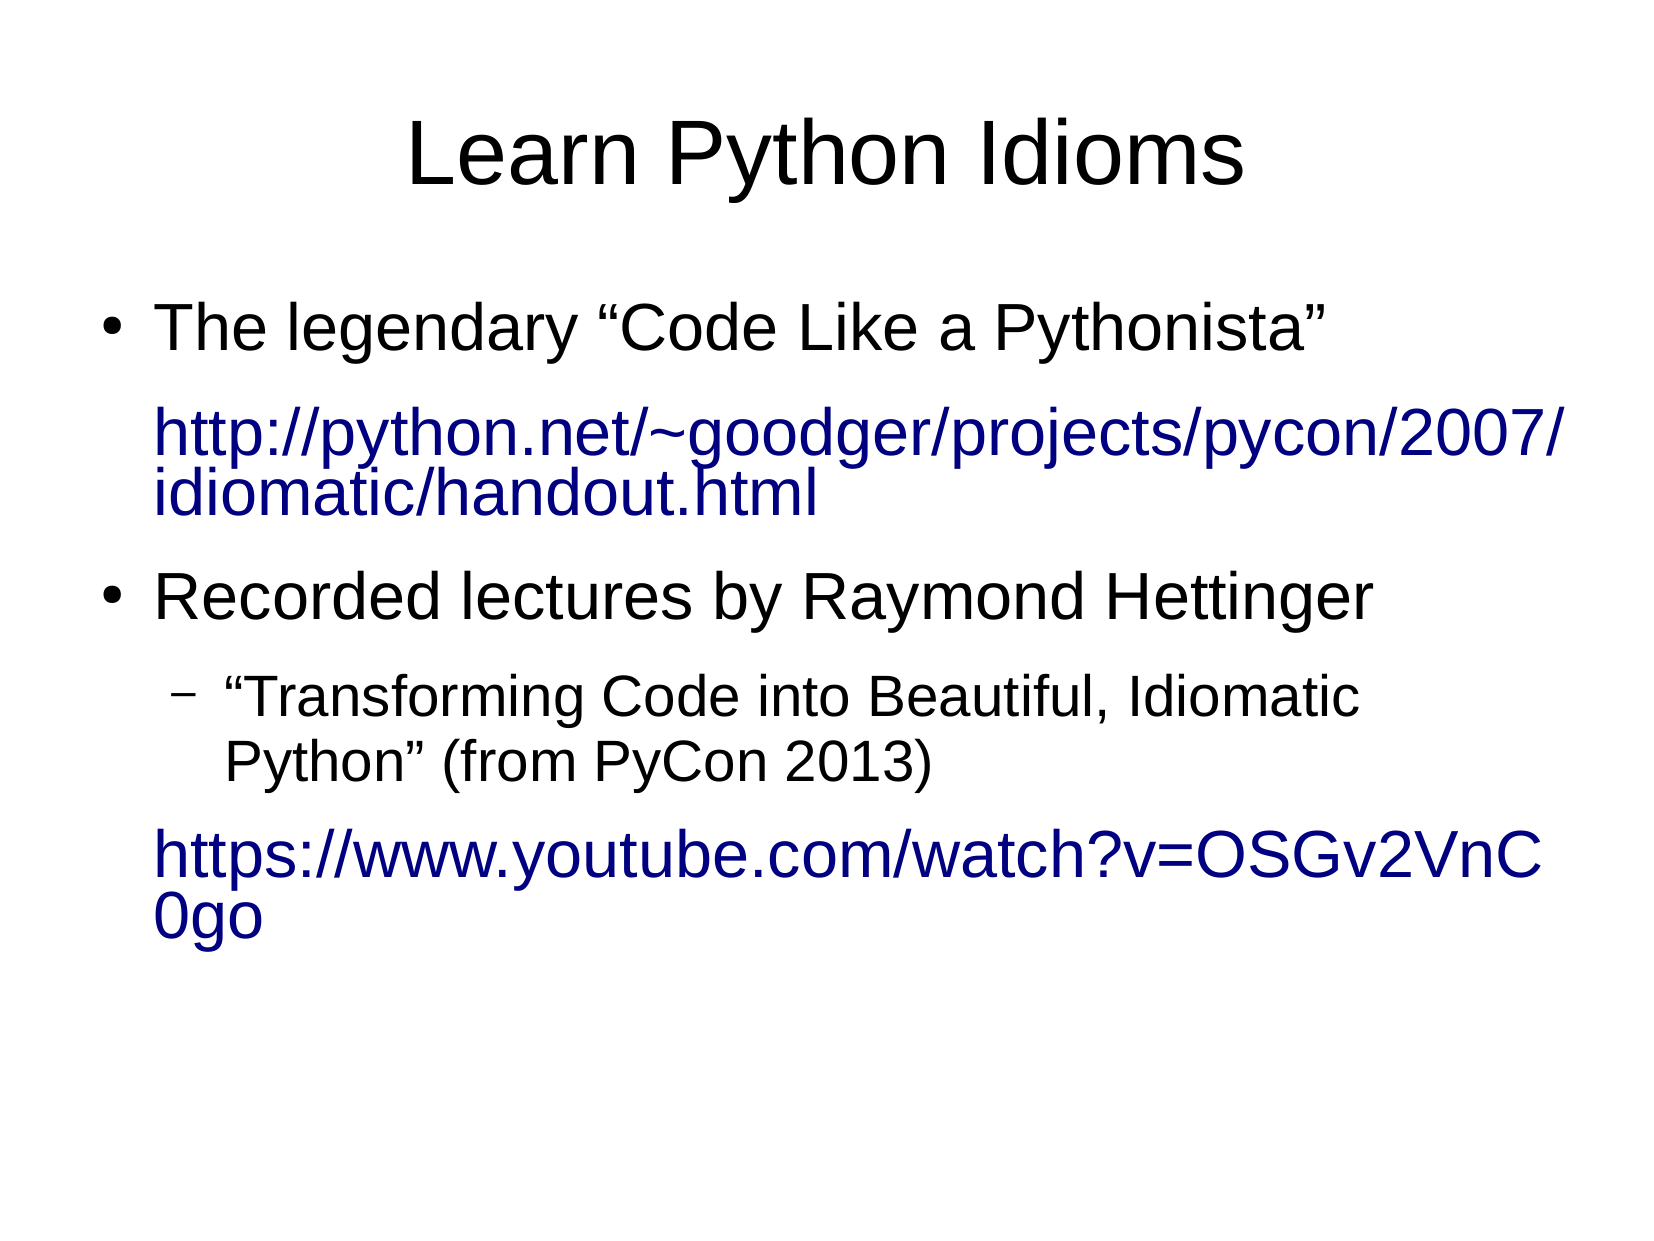

# Learn Python Idioms
The legendary “Code Like a Pythonista”
http://python.net/~goodger/projects/pycon/2007/idiomatic/handout.html
Recorded lectures by Raymond Hettinger
“Transforming Code into Beautiful, Idiomatic Python” (from PyCon 2013)
https://www.youtube.com/watch?v=OSGv2VnC0go